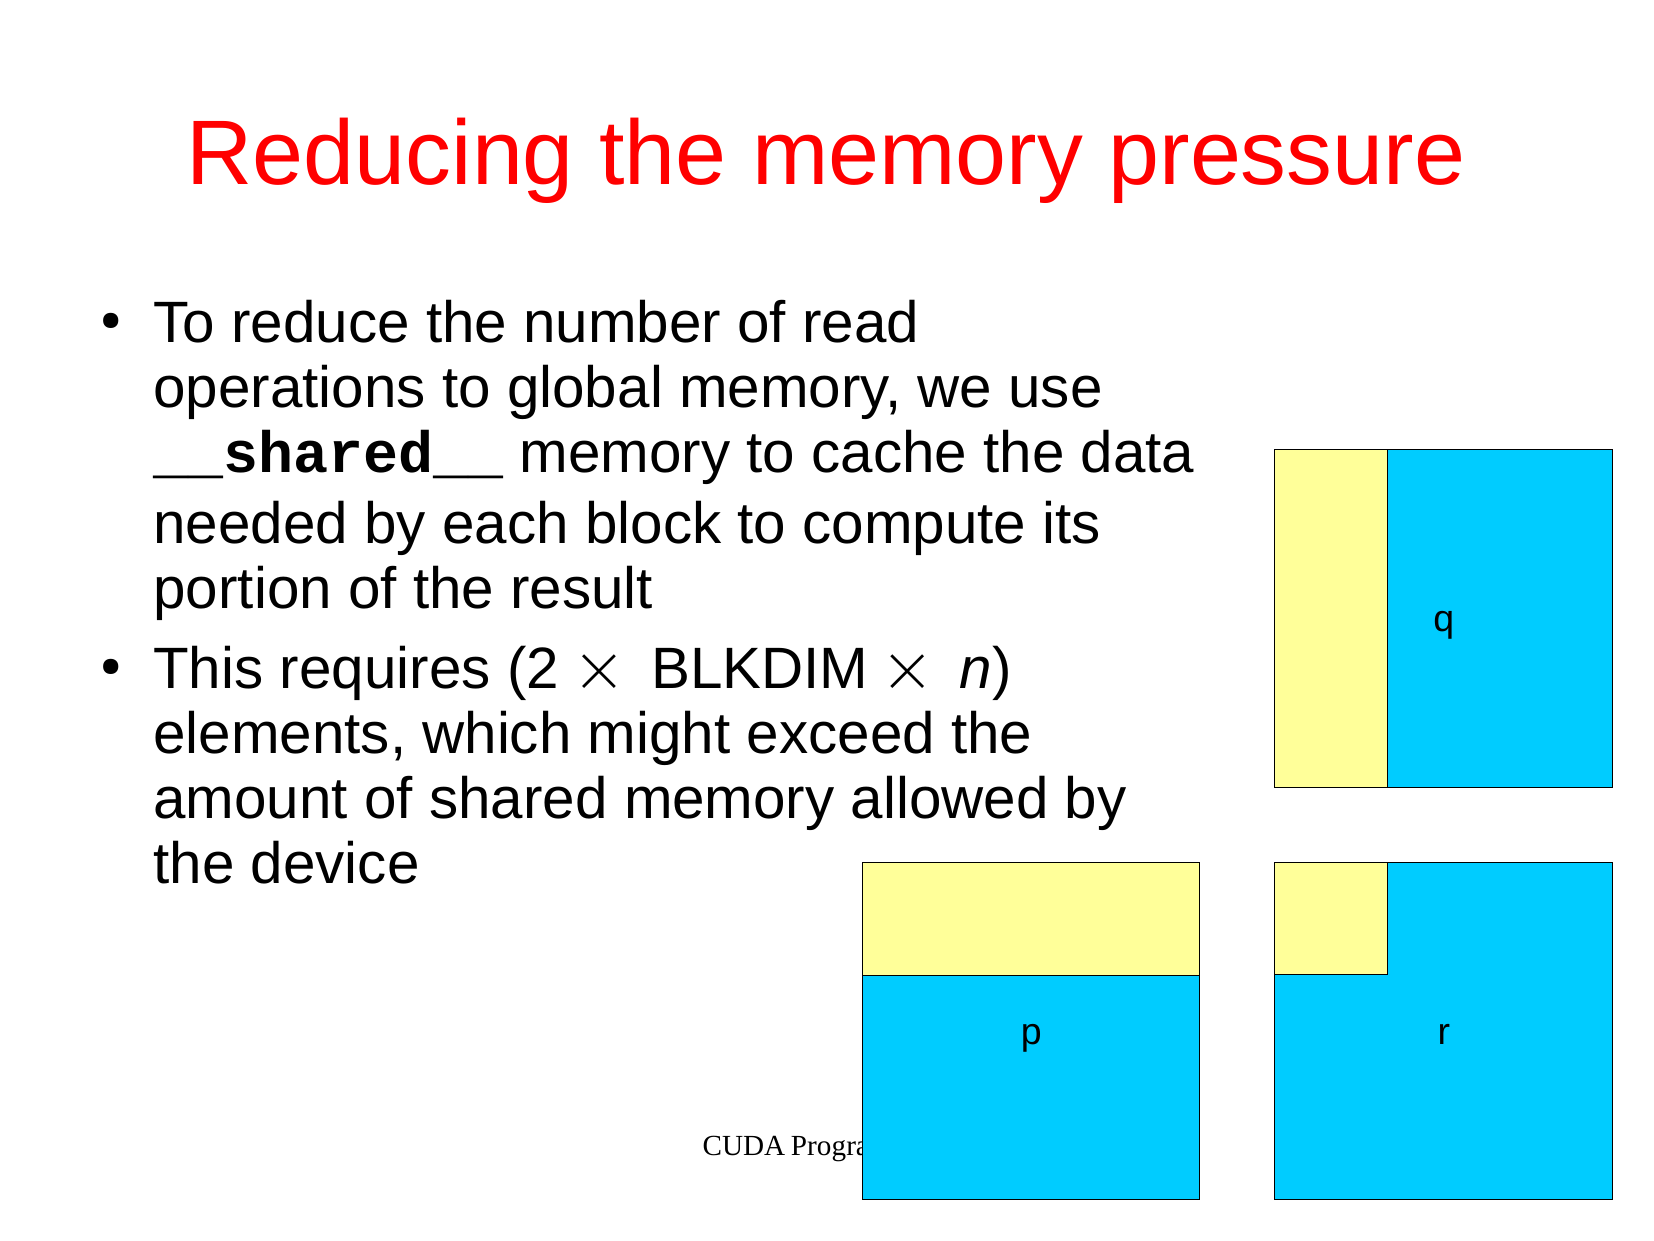

# Reducing the memory pressure
To reduce the number of read operations to global memory, we use __shared__ memory to cache the data needed by each block to compute its portion of the result
This requires (2 ´ BLKDIM ´ n) elements, which might exceed the amount of shared memory allowed by the device
q
r
p
CUDA Programming
81